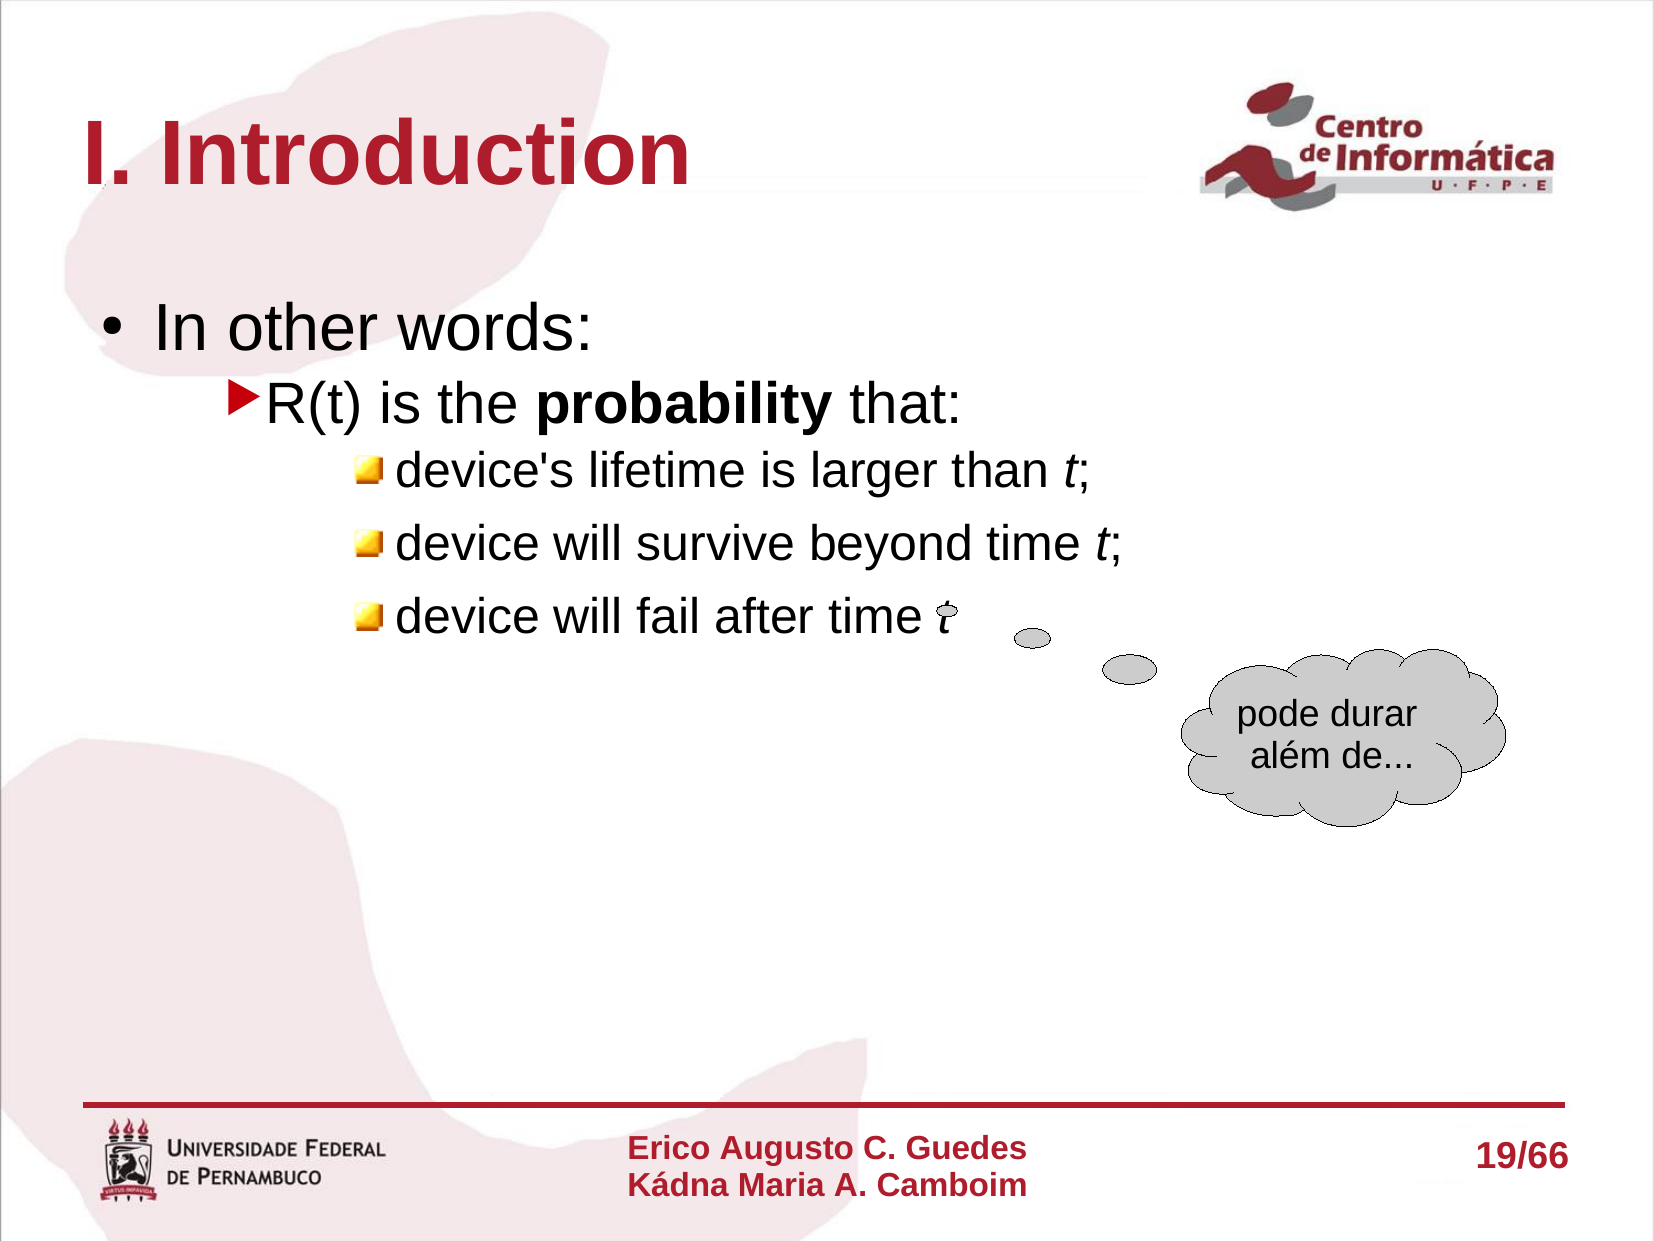

# I. Introduction
In other words:
R(t) is the probability that:
device's lifetime is larger than t;
device will survive beyond time t;
device will fail after time t
pode durar
além de...